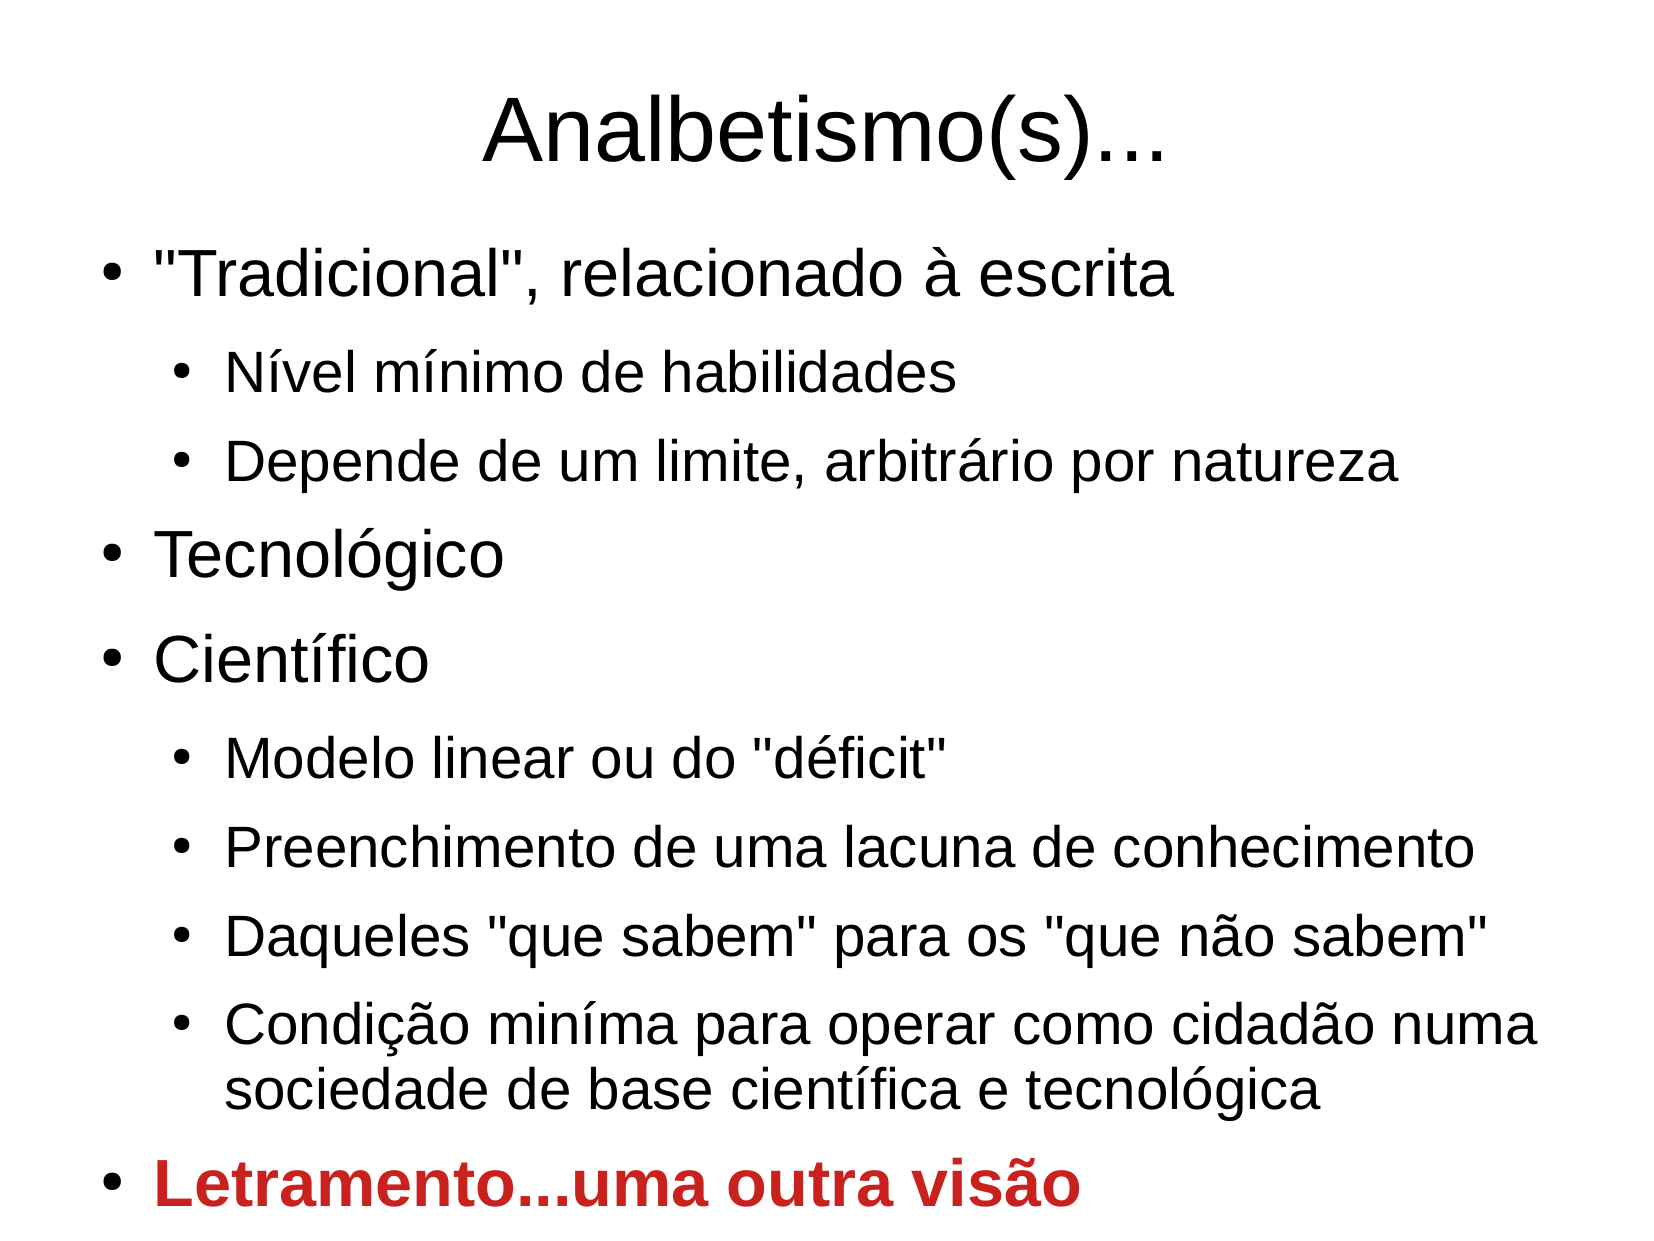

# Analbetismo(s)...
"Tradicional", relacionado à escrita
Nível mínimo de habilidades
Depende de um limite, arbitrário por natureza
Tecnológico
Científico
Modelo linear ou do "déficit"
Preenchimento de uma lacuna de conhecimento
Daqueles "que sabem" para os "que não sabem"
Condição miníma para operar como cidadão numa sociedade de base científica e tecnológica
Letramento...uma outra visão